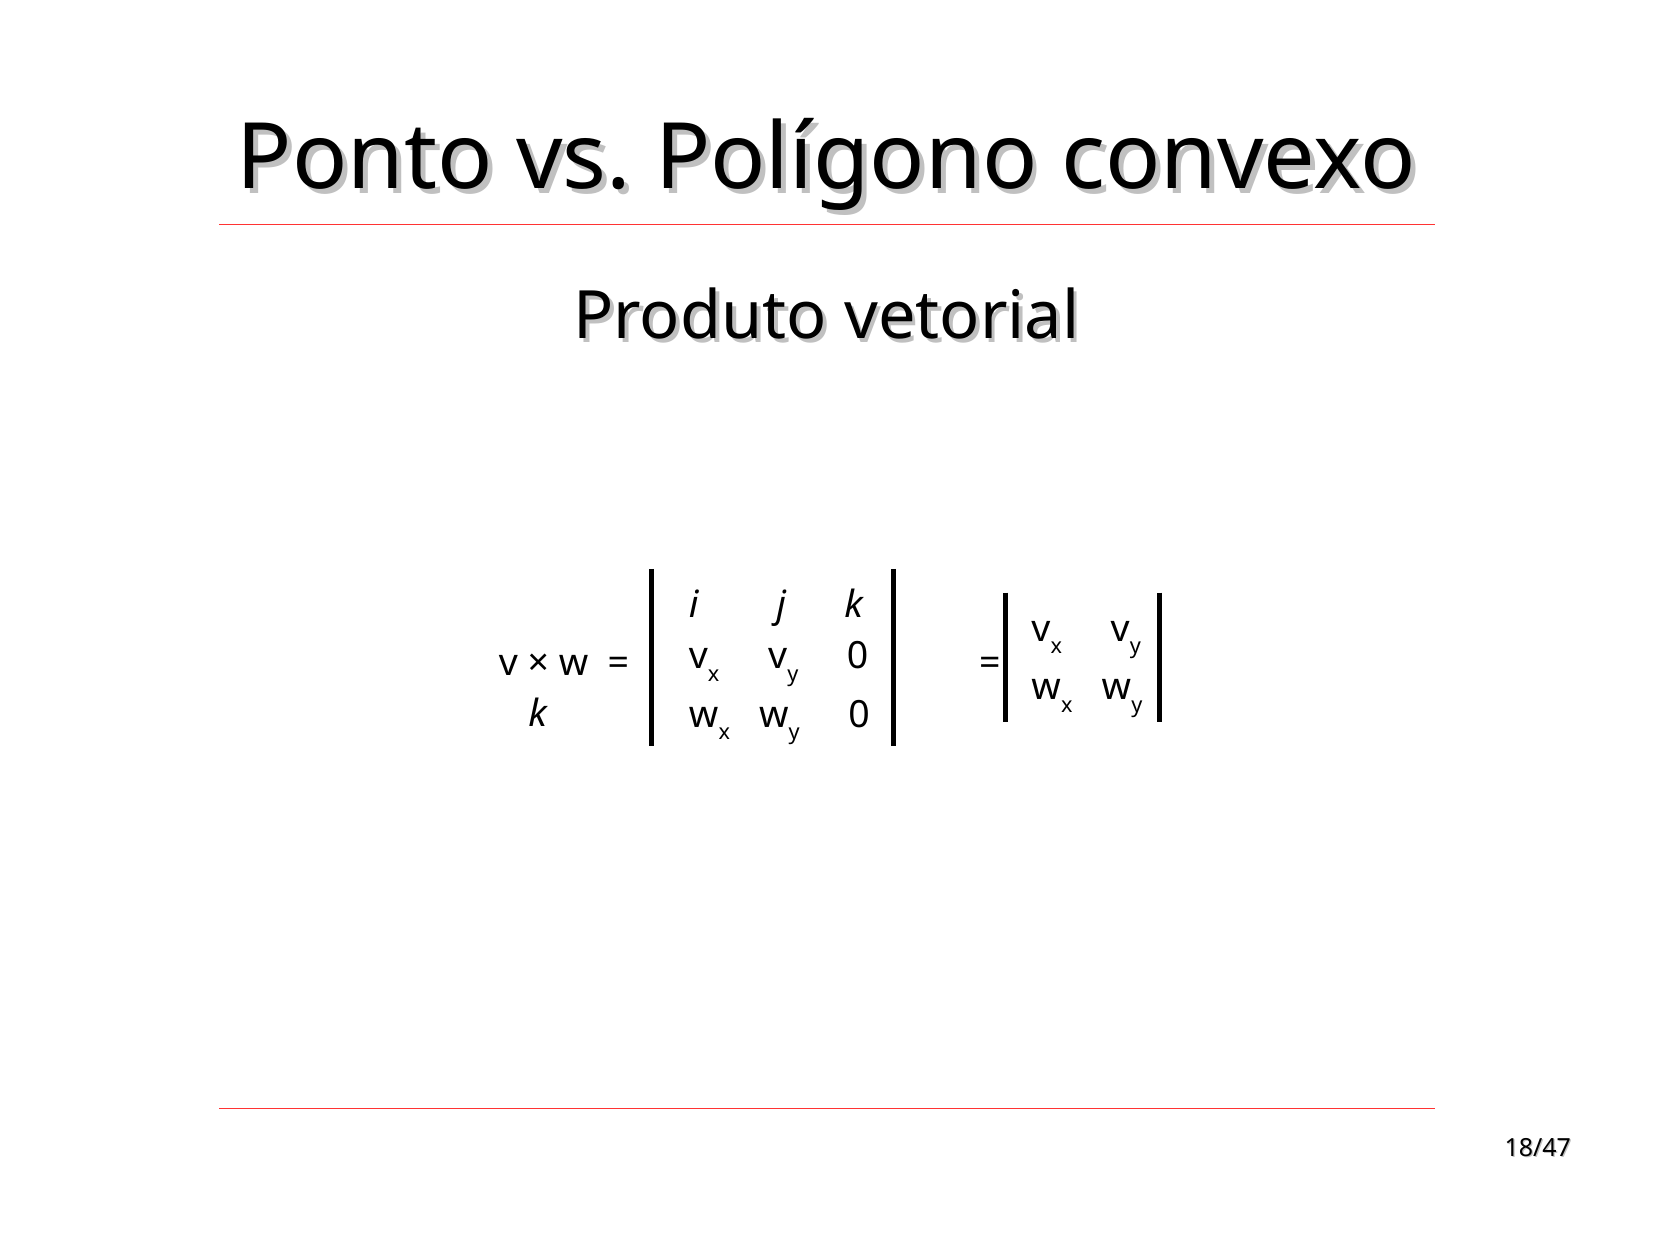

# Ponto vs. Polígono convexo
Produto vetorial
i j k
vx vy 0
wx wy 0
vx vy
wx wy
v × w = = k
18